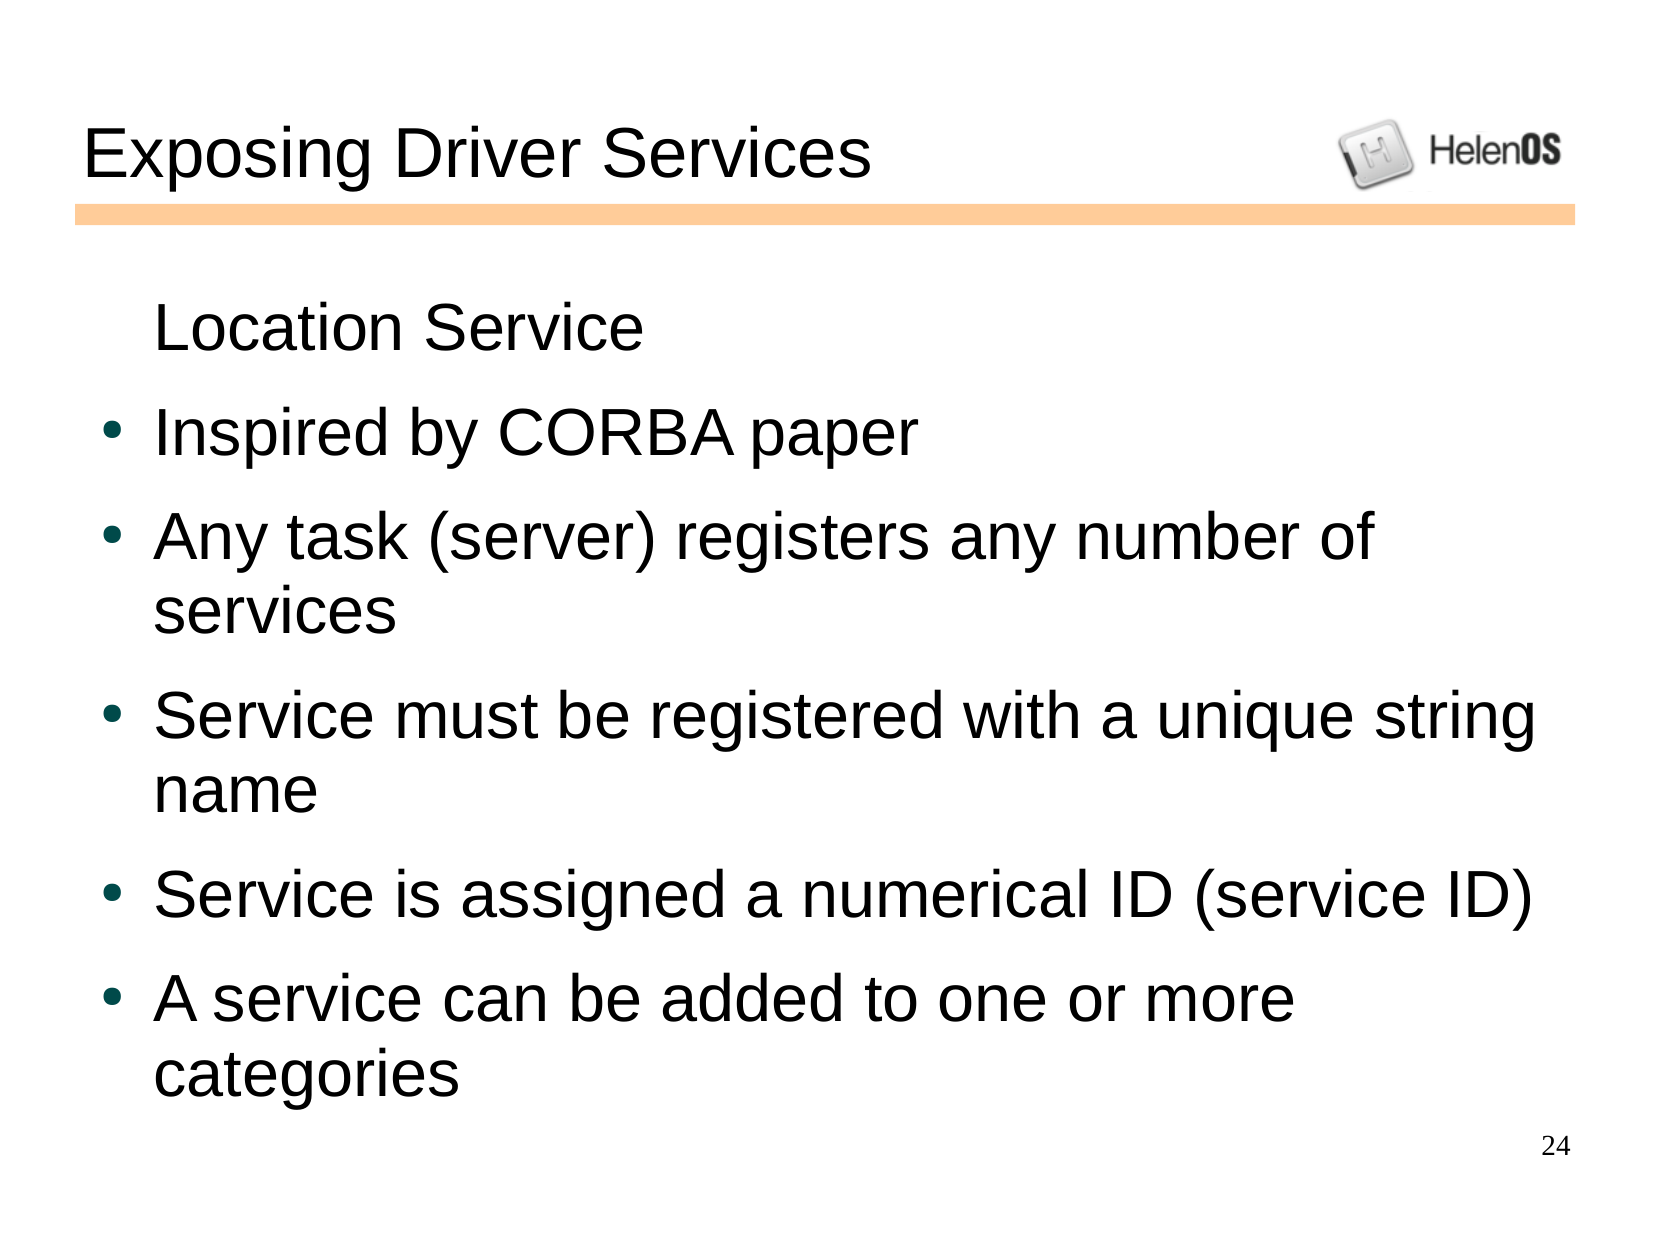

# Exposing Driver Services
Location Service
Inspired by CORBA paper
Any task (server) registers any number of services
Service must be registered with a unique string name
Service is assigned a numerical ID (service ID)
A service can be added to one or more categories
24